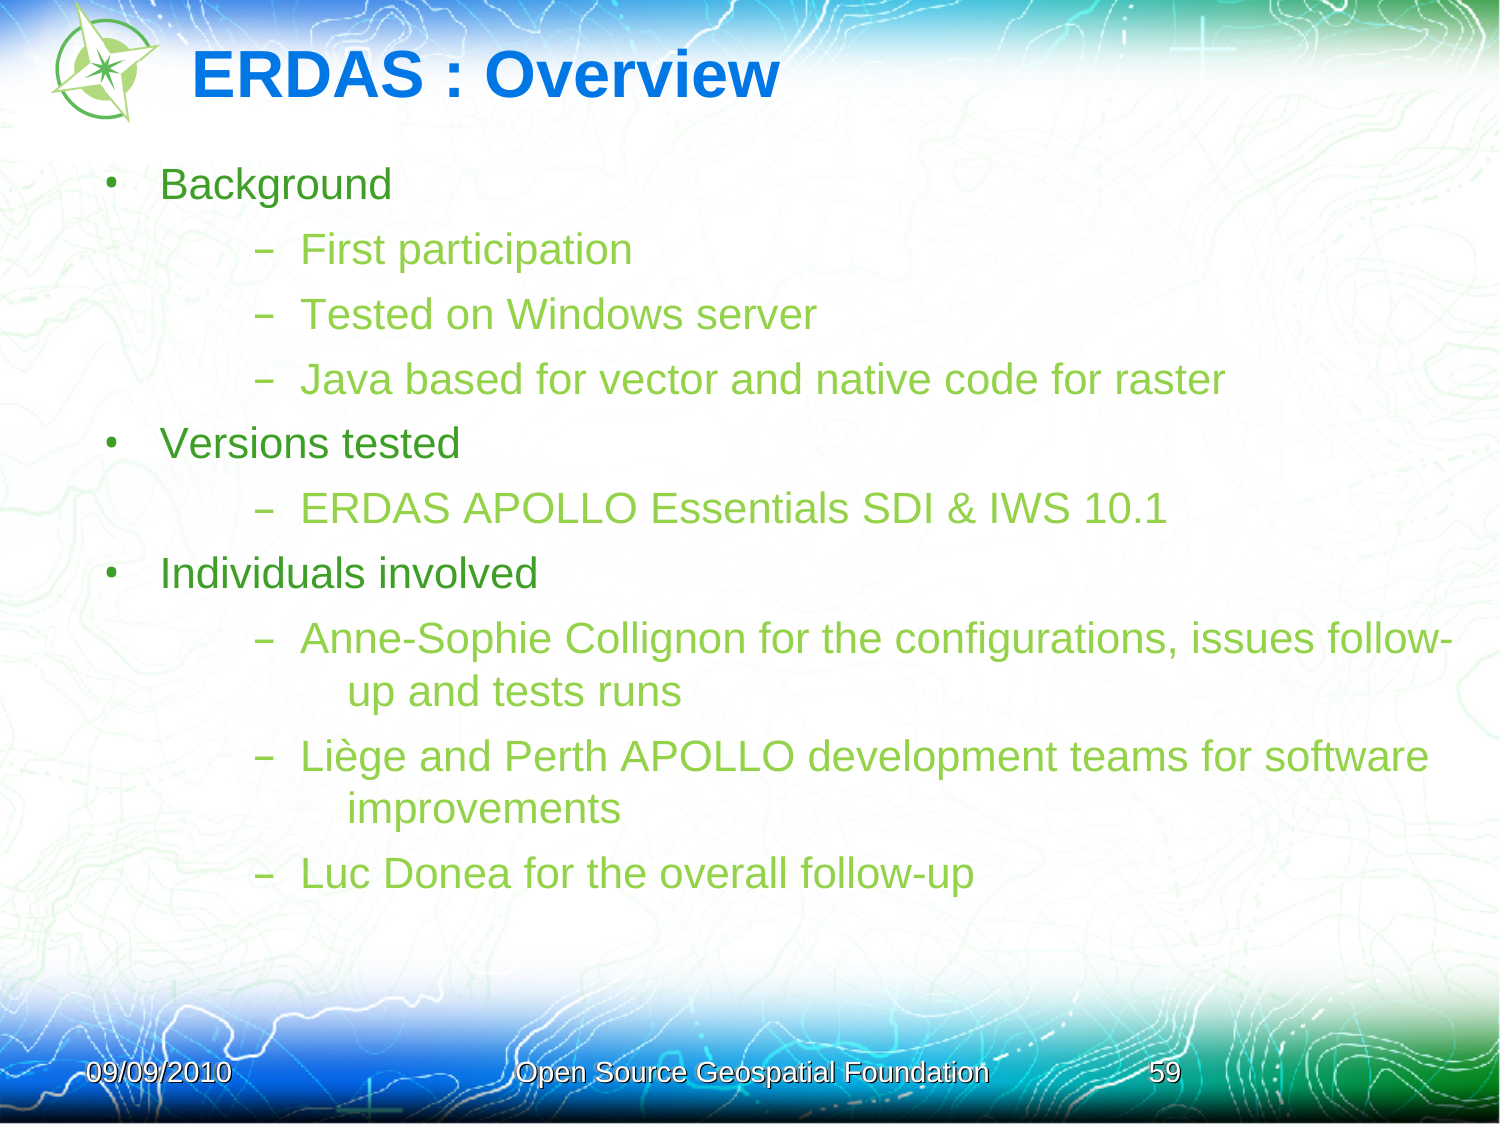

# ERDAS : Overview
Background
First participation
Tested on Windows server
Java based for vector and native code for raster
Versions tested
ERDAS APOLLO Essentials SDI & IWS 10.1
Individuals involved
Anne-Sophie Collignon for the configurations, issues follow-up and tests runs
Liège and Perth APOLLO development teams for software improvements
Luc Donea for the overall follow-up
09/09/2010
Open Source Geospatial Foundation